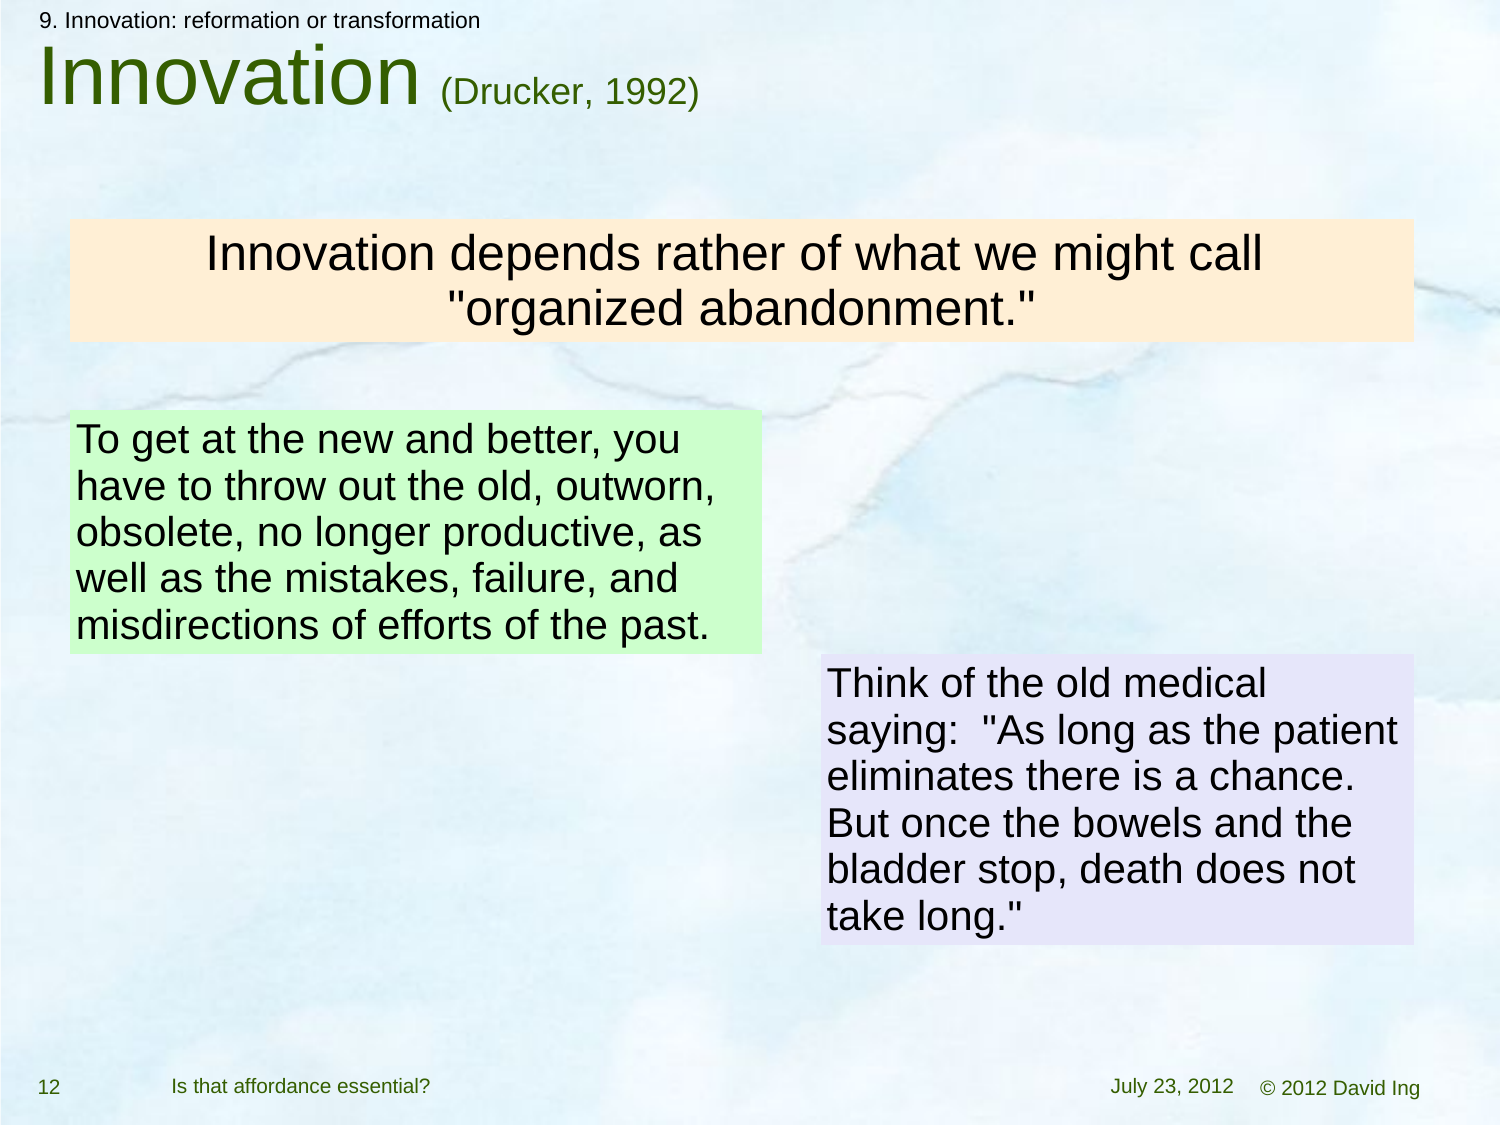

9. Innovation: reformation or transformation
# Innovation (Drucker, 1992)
| Innovation depends rather of what we might call "organized abandonment." | | |
| --- | --- | --- |
| | | |
| To get at the new and better, you have to throw out the old, outworn, obsolete, no longer productive, as well as the mistakes, failure, and misdirections of efforts of the past. | | |
| | | Think of the old medical saying: "As long as the patient eliminates there is a chance. But once the bowels and the bladder stop, death does not take long." |
Is that affordance essential?
July 23, 2012
12